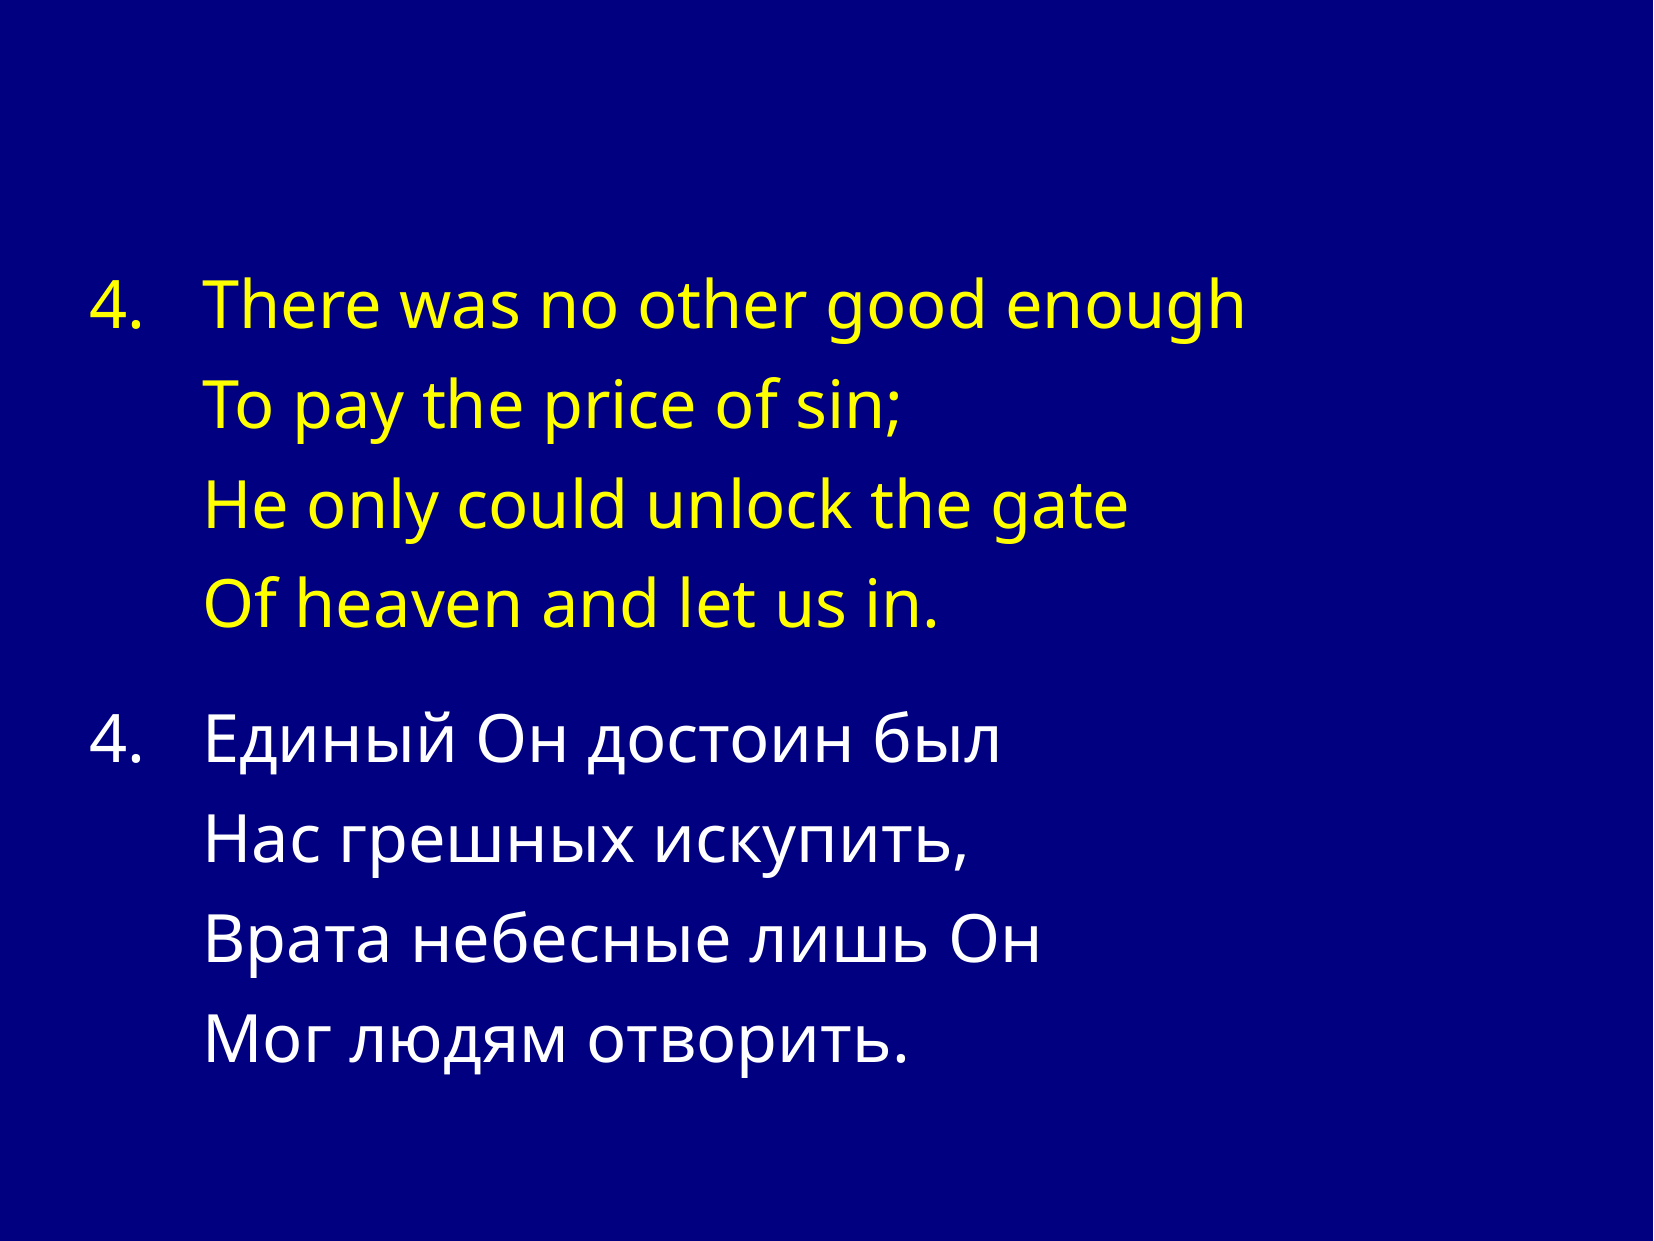

4.	There was no other good enough
	To pay the price of sin;
	He only could unlock the gate
	Of heaven and let us in.
4.	Единый Он достоин был
	Нас грешных искупить,
	Врата небесные лишь Он
	Мог людям отворить.